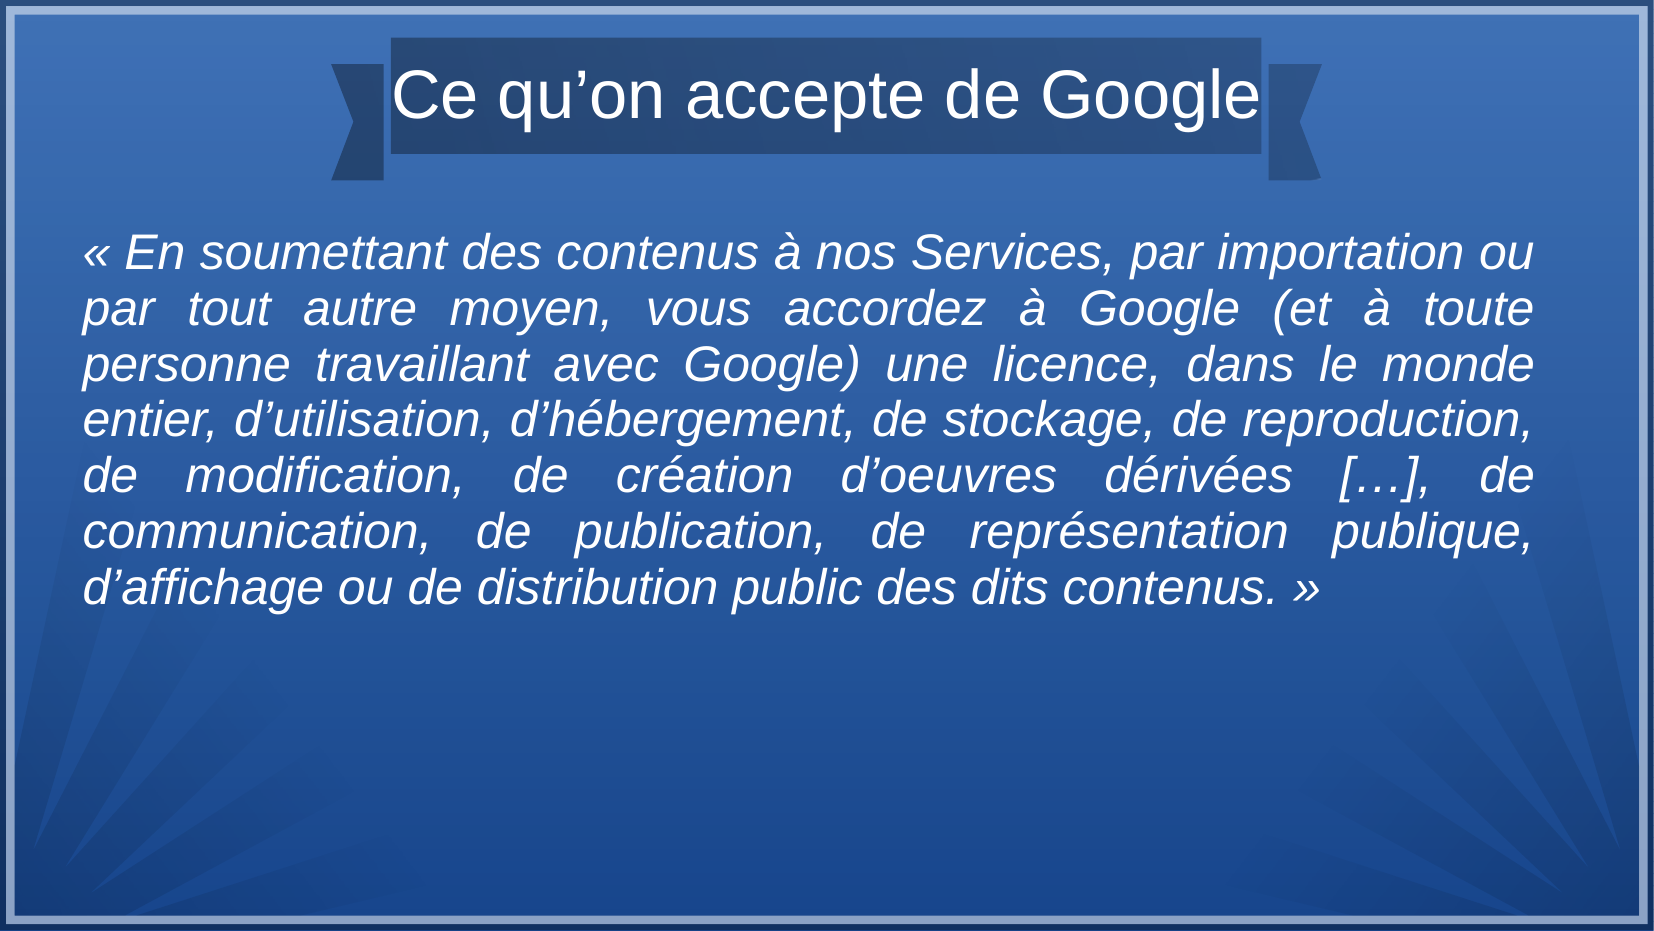

# Ce qu’on accepte de Google
« En soumettant des contenus à nos Services, par importation ou par tout autre moyen, vous accordez à Google (et à toute personne travaillant avec Google) une licence, dans le monde entier, d’utilisation, d’hébergement, de stockage, de reproduction, de modification, de création d’oeuvres dérivées […], de communication, de publication, de représentation publique, d’affichage ou de distribution public des dits contenus. »